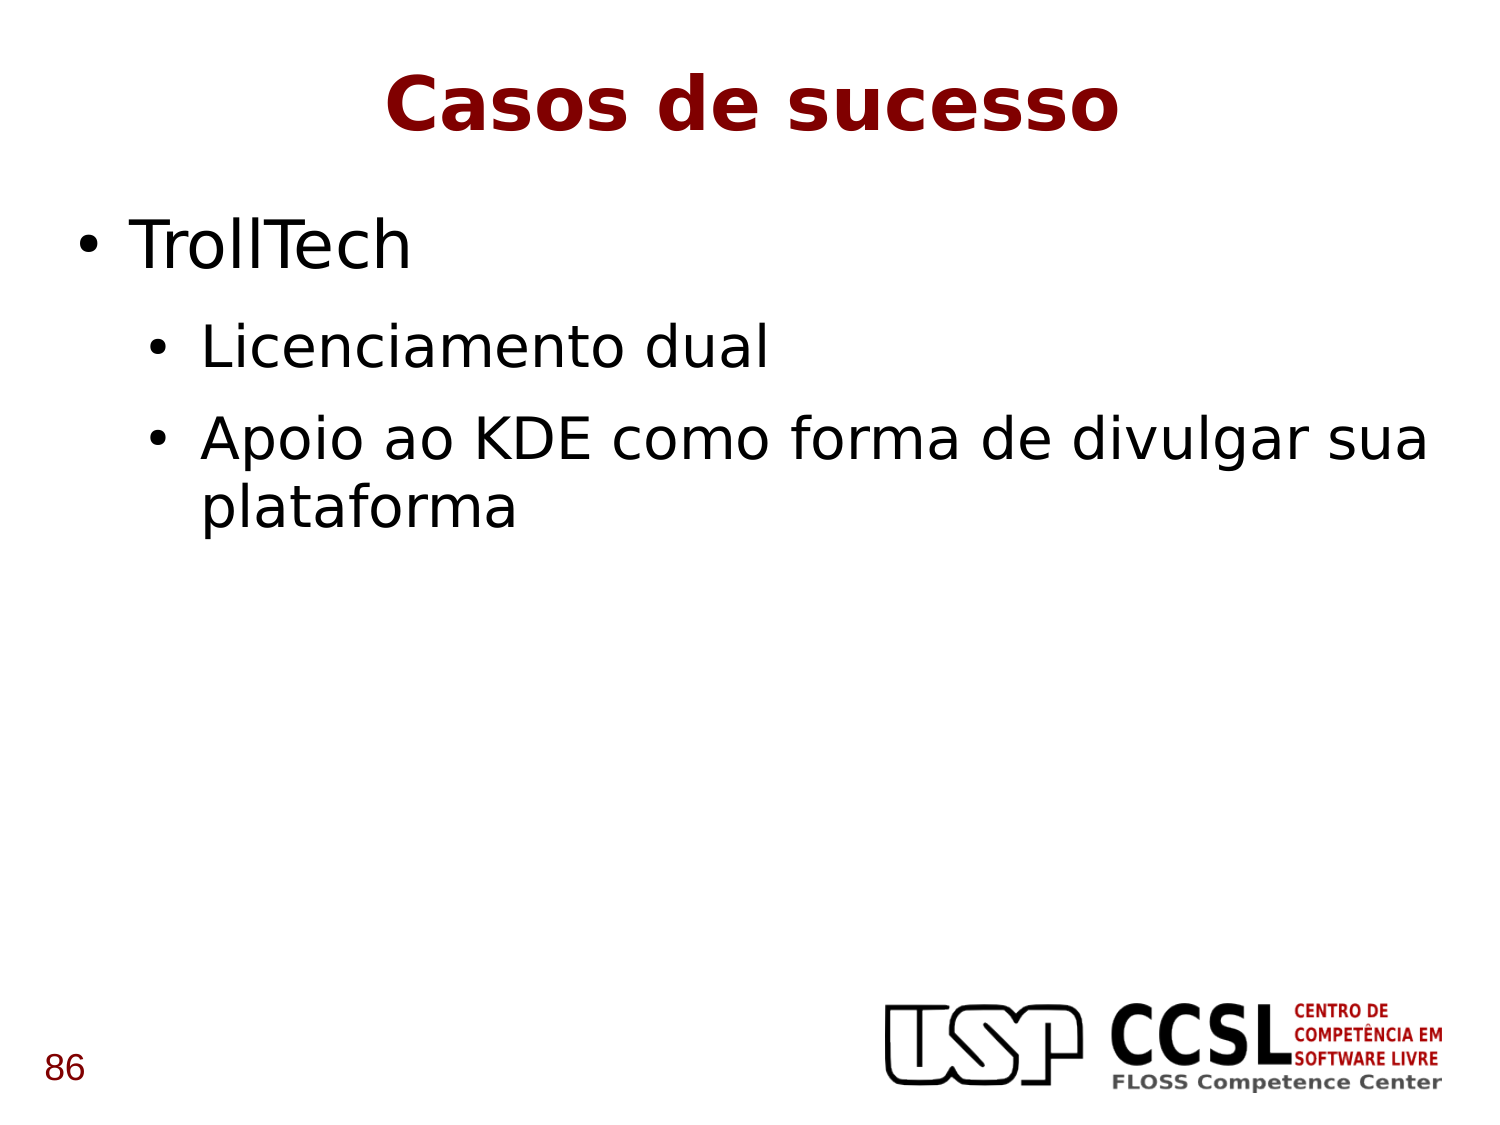

# Casos de sucesso
TrollTech
Licenciamento dual
Apoio ao KDE como forma de divulgar sua plataforma